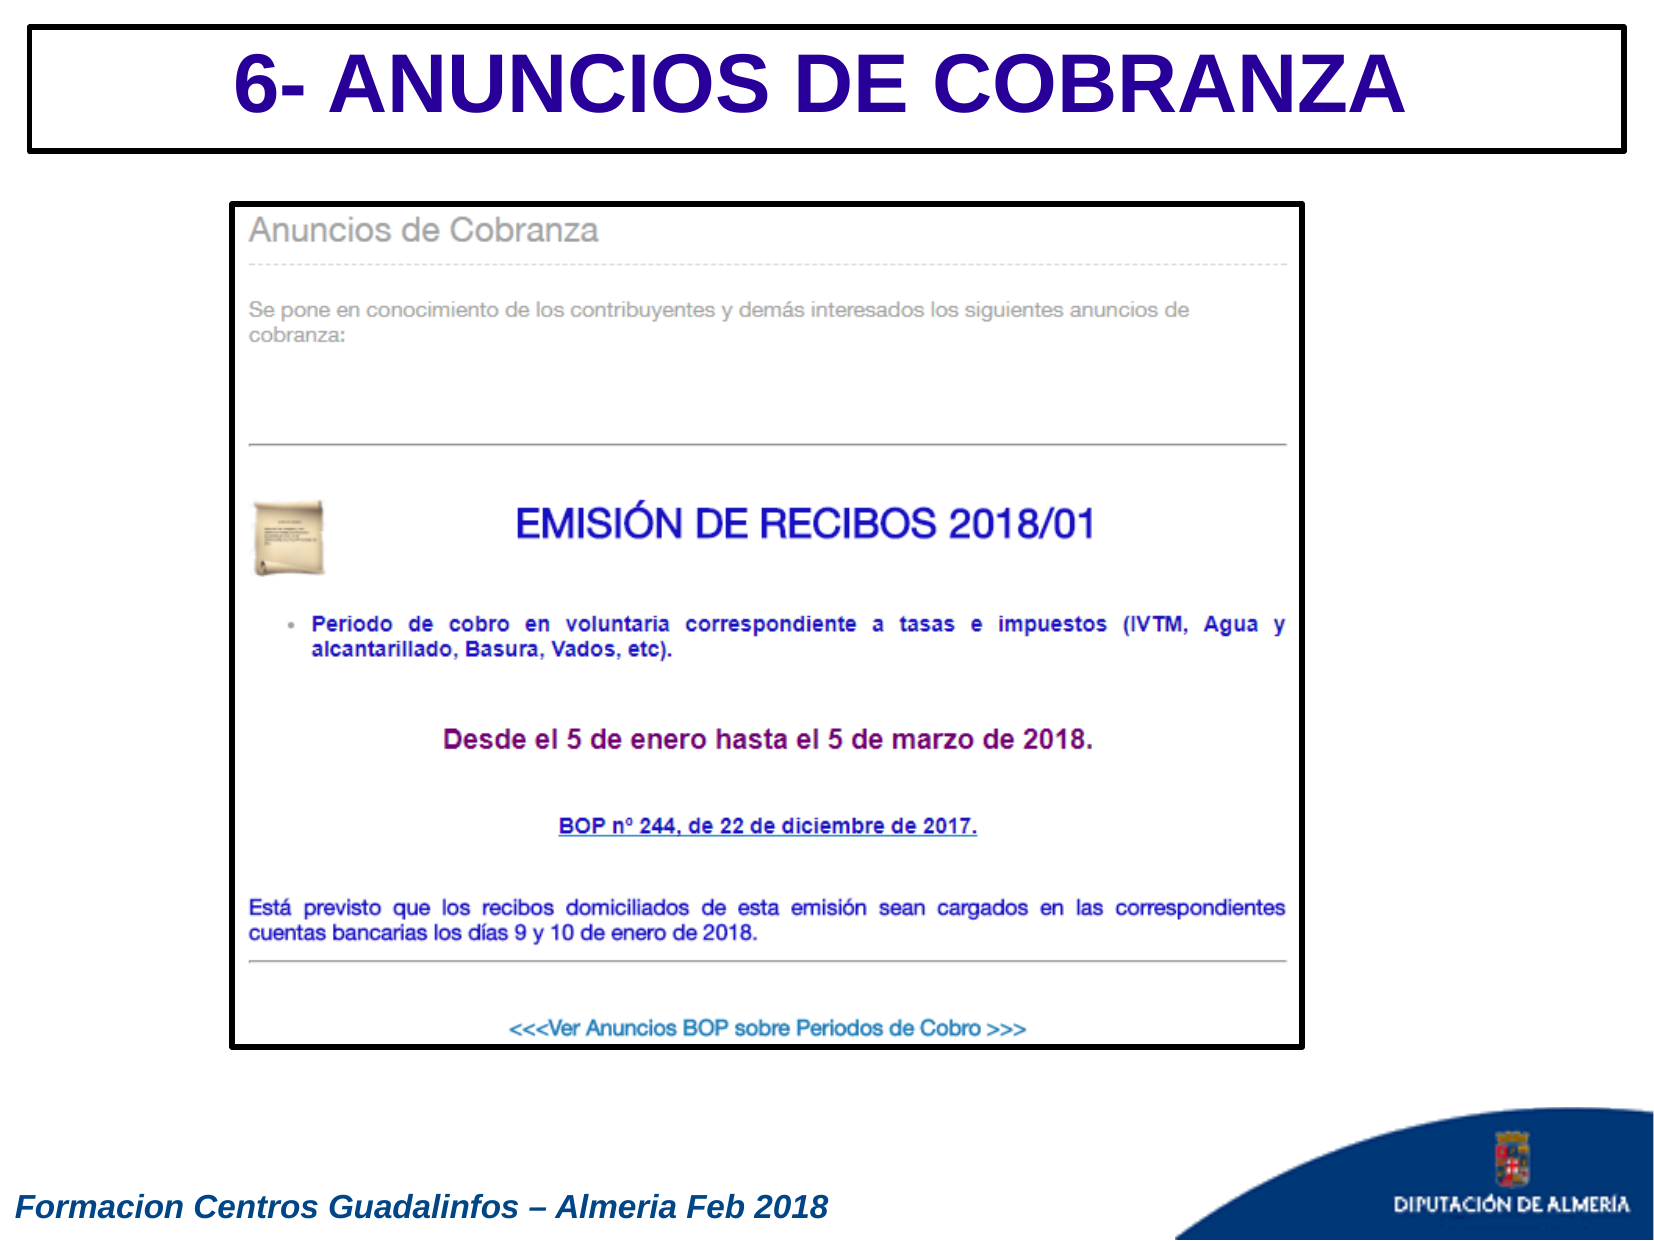

6- ANUNCIOS DE COBRANZA
Formacion Centros Guadalinfos – Almeria Feb 2018